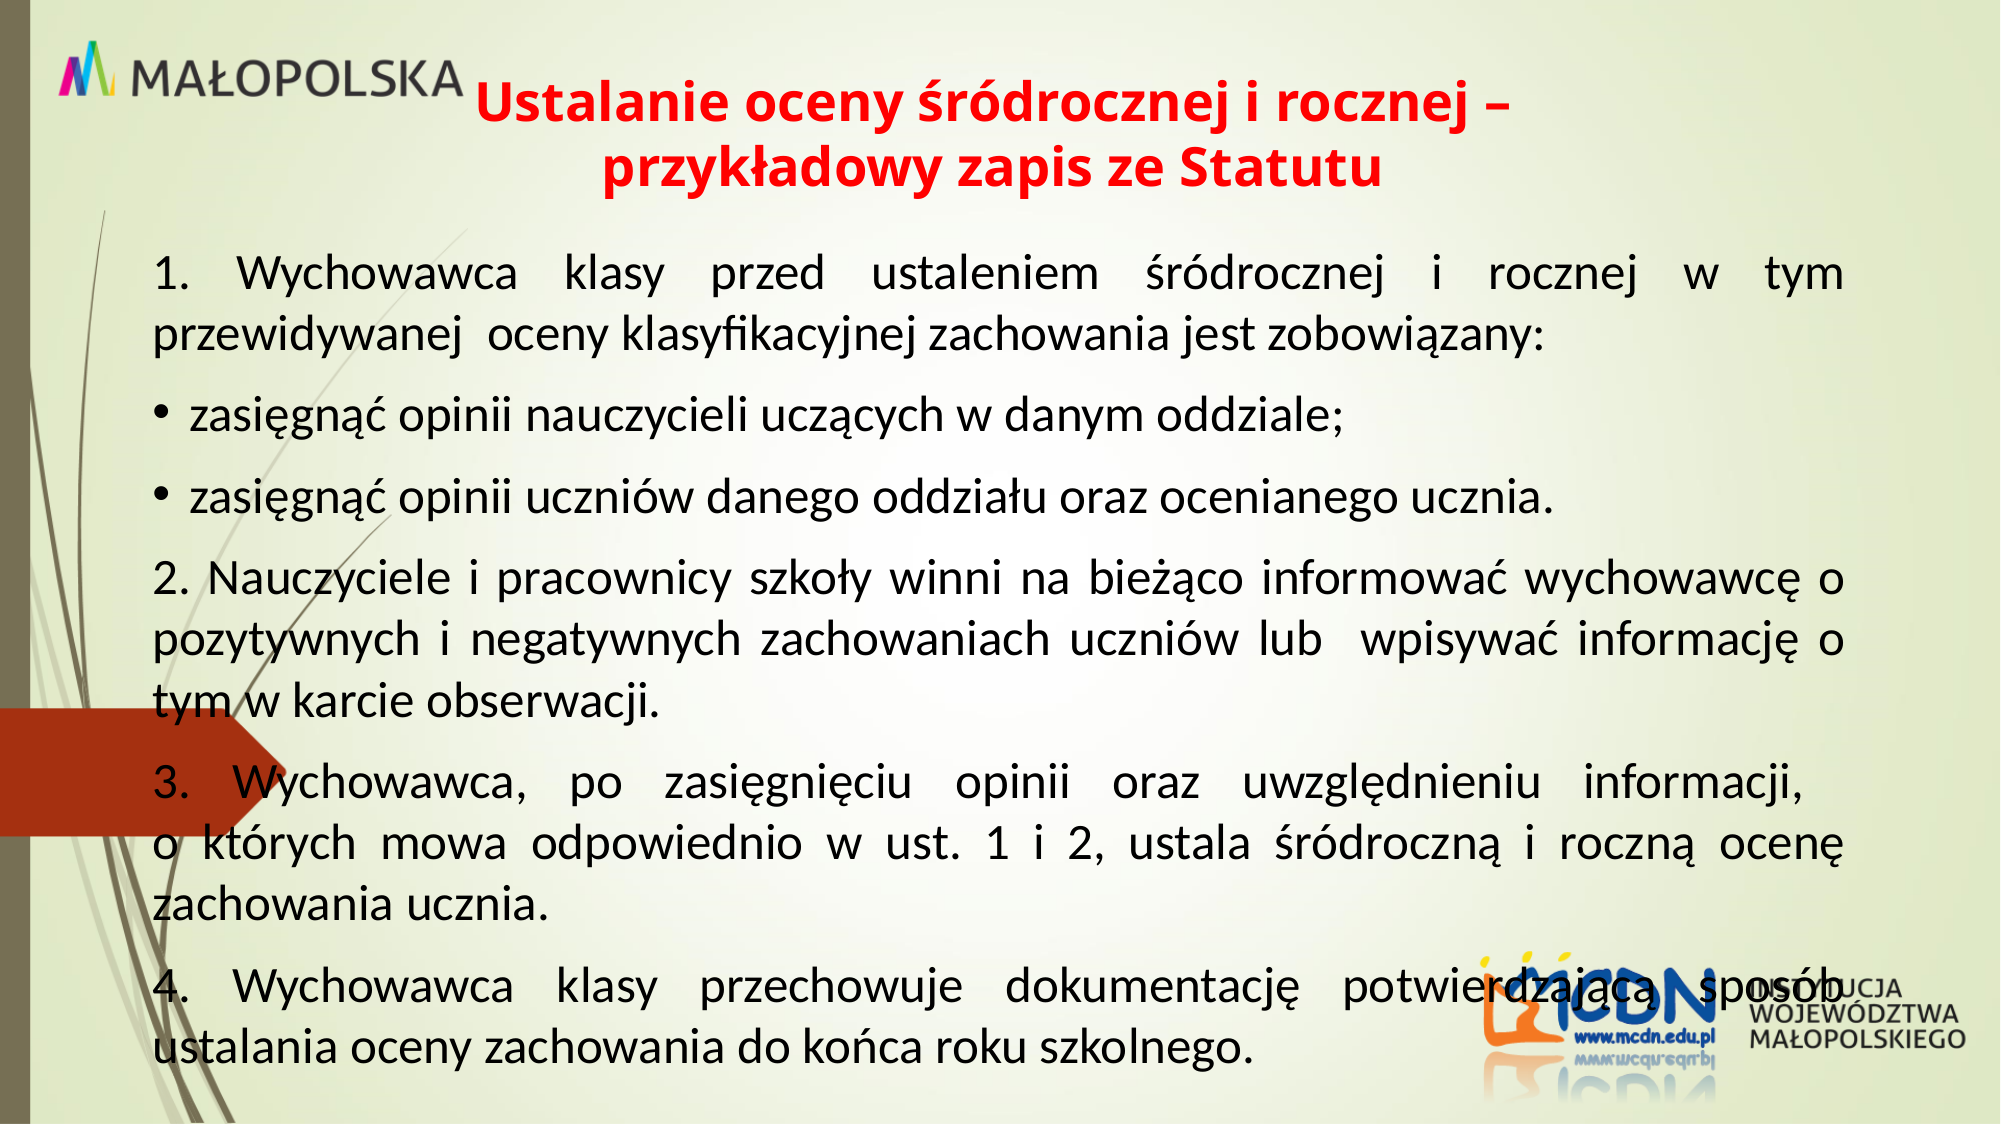

# Ustalanie oceny śródrocznej i rocznej – przykładowy zapis ze Statutu
1. Wychowawca klasy przed ustaleniem śródrocznej i rocznej w tym przewidywanej oceny klasyfikacyjnej zachowania jest zobowiązany:
zasięgnąć opinii nauczycieli uczących w danym oddziale;
zasięgnąć opinii uczniów danego oddziału oraz ocenianego ucznia.
2. Nauczyciele i pracownicy szkoły winni na bieżąco informować wychowawcę o pozytywnych i negatywnych zachowaniach uczniów lub wpisywać informację o tym w karcie obserwacji.
3. Wychowawca, po zasięgnięciu opinii oraz uwzględnieniu informacji,
o których mowa odpowiednio w ust. 1 i 2, ustala śródroczną i roczną ocenę zachowania ucznia.
4. Wychowawca klasy przechowuje dokumentację potwierdzającą sposób ustalania oceny zachowania do końca roku szkolnego.